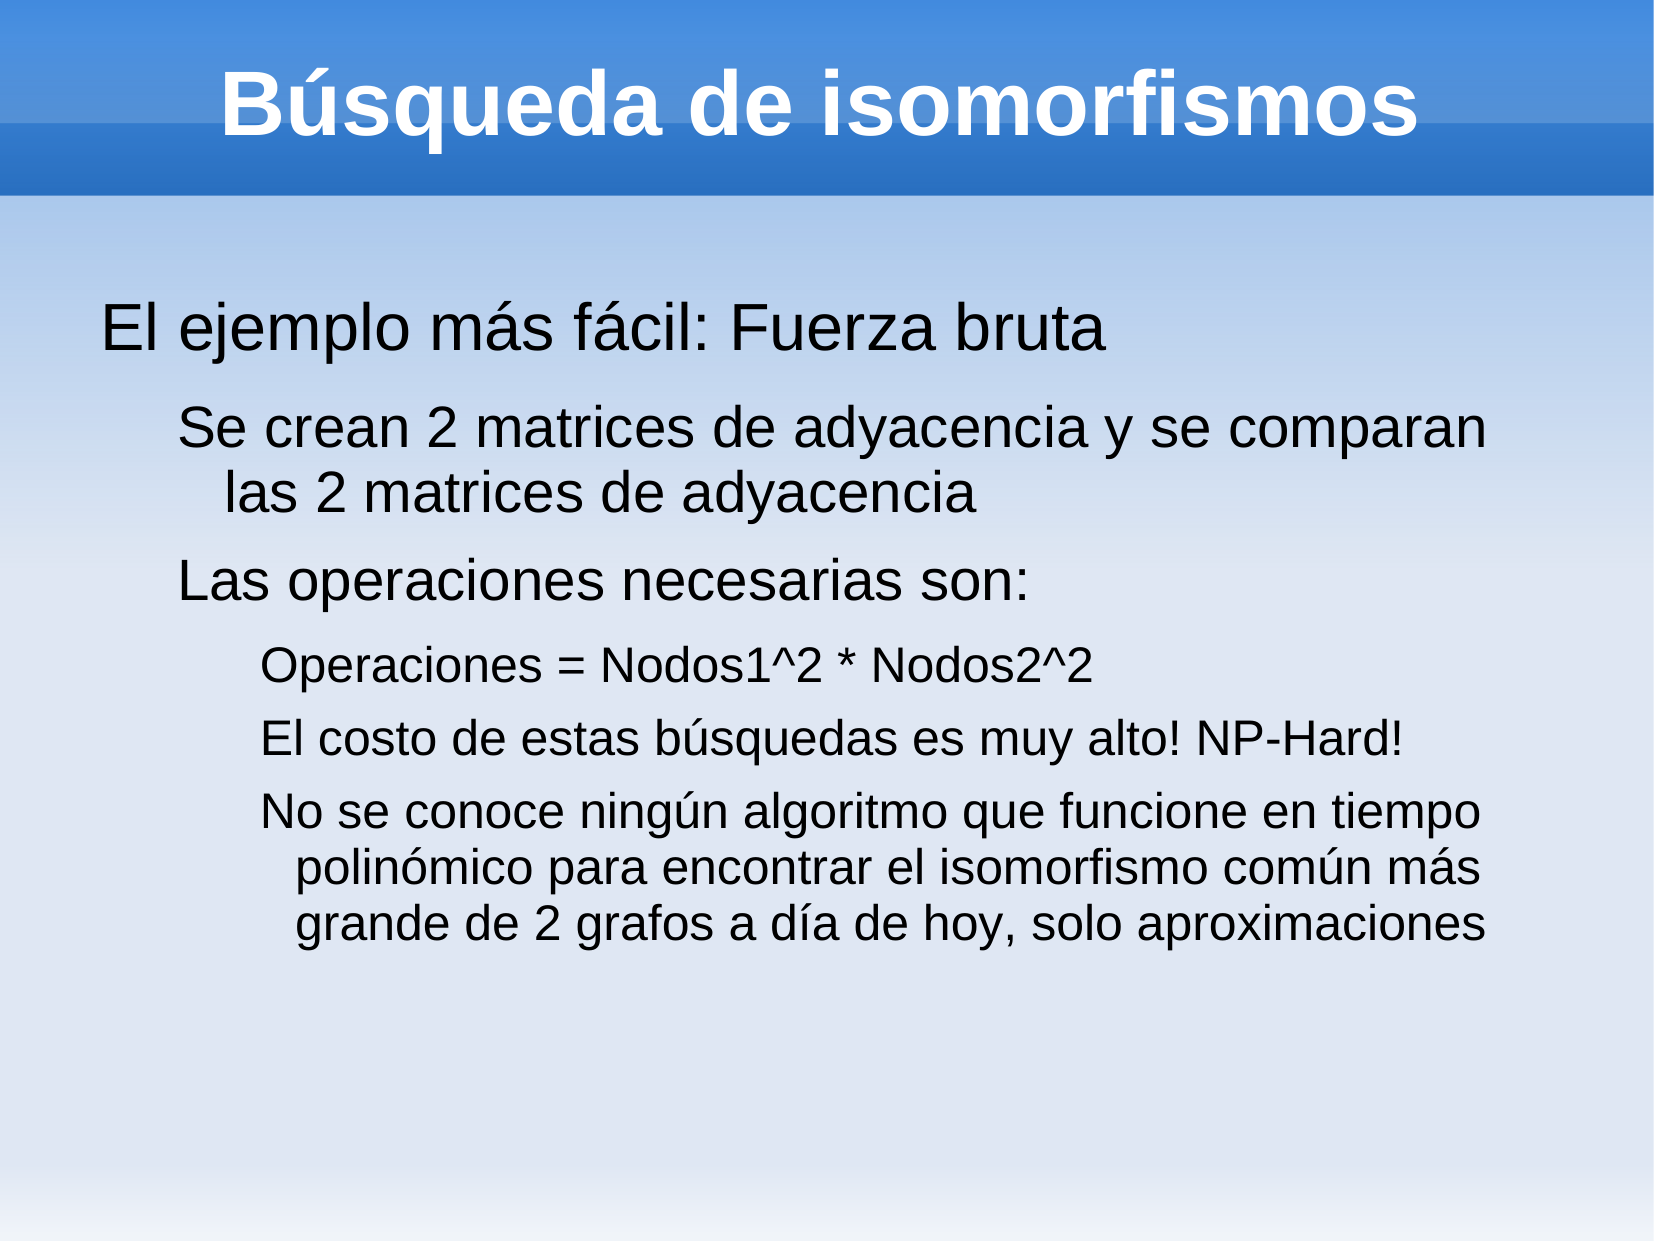

# Búsqueda de isomorfismos
El ejemplo más fácil: Fuerza bruta
Se crean 2 matrices de adyacencia y se comparan las 2 matrices de adyacencia
Las operaciones necesarias son:
Operaciones = Nodos1^2 * Nodos2^2
El costo de estas búsquedas es muy alto! NP-Hard!
No se conoce ningún algoritmo que funcione en tiempo polinómico para encontrar el isomorfismo común más grande de 2 grafos a día de hoy, solo aproximaciones